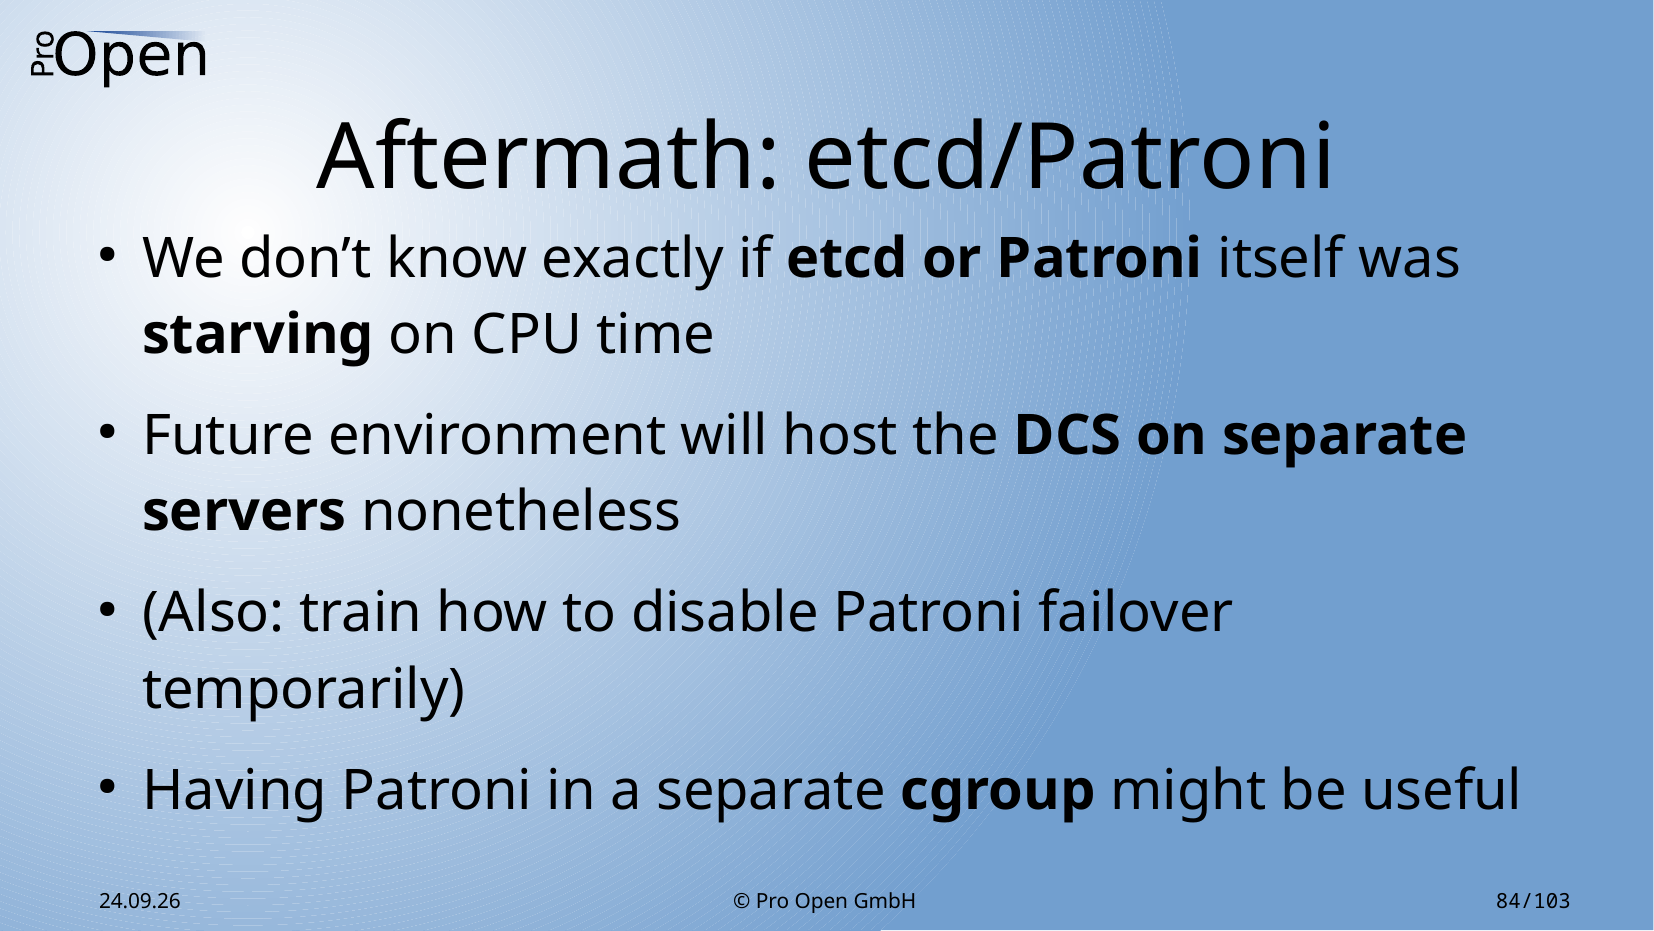

# Aftermath: etcd/Patroni
We don’t know exactly if etcd or Patroni itself was starving on CPU time
Future environment will host the DCS on separate servers nonetheless
(Also: train how to disable Patroni failover temporarily)
Having Patroni in a separate cgroup might be useful
© Pro Open GmbH
84